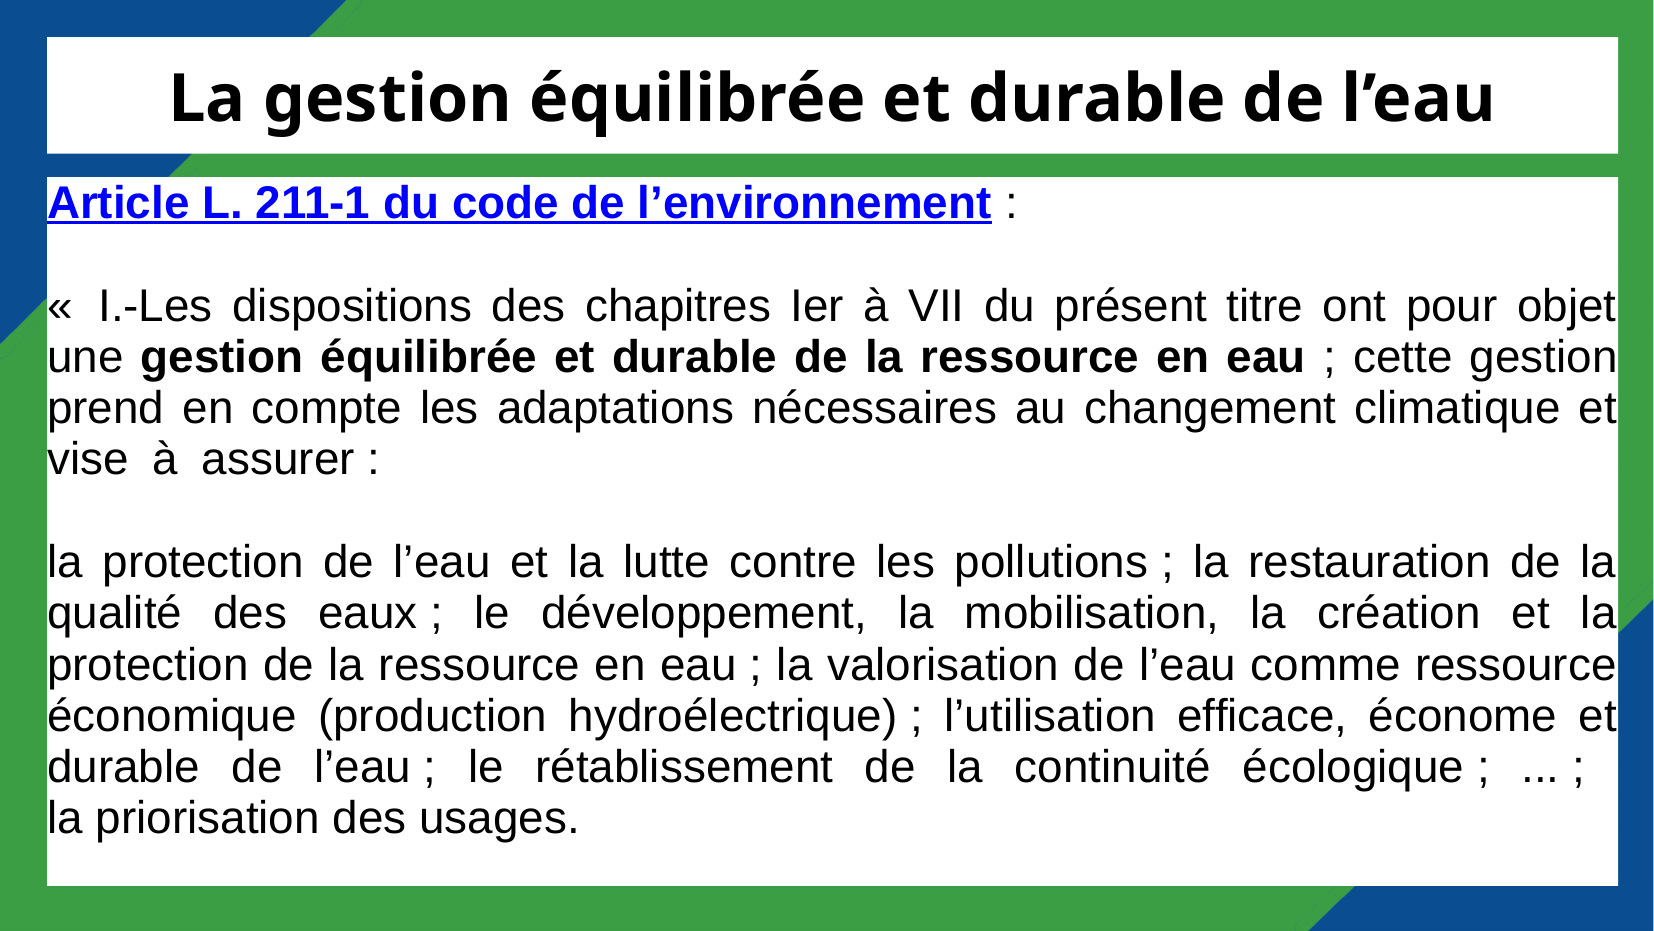

# La gestion équilibrée et durable de l’eau
Article L. 211-1 du code de l’environnement :
«  I.-Les dispositions des chapitres Ier à VII du présent titre ont pour objet une gestion équilibrée et durable de la ressource en eau ; cette gestion prend en compte les adaptations nécessaires au changement climatique et vise à assurer :
la protection de l’eau et la lutte contre les pollutions ; la restauration de la qualité des eaux ; le développement, la mobilisation, la création et la protection de la ressource en eau ; la valorisation de l’eau comme ressource économique (production hydroélectrique) ; l’utilisation efficace, économe et durable de l’eau ; le rétablissement de la continuité écologique ; ... ;
la priorisation des usages.